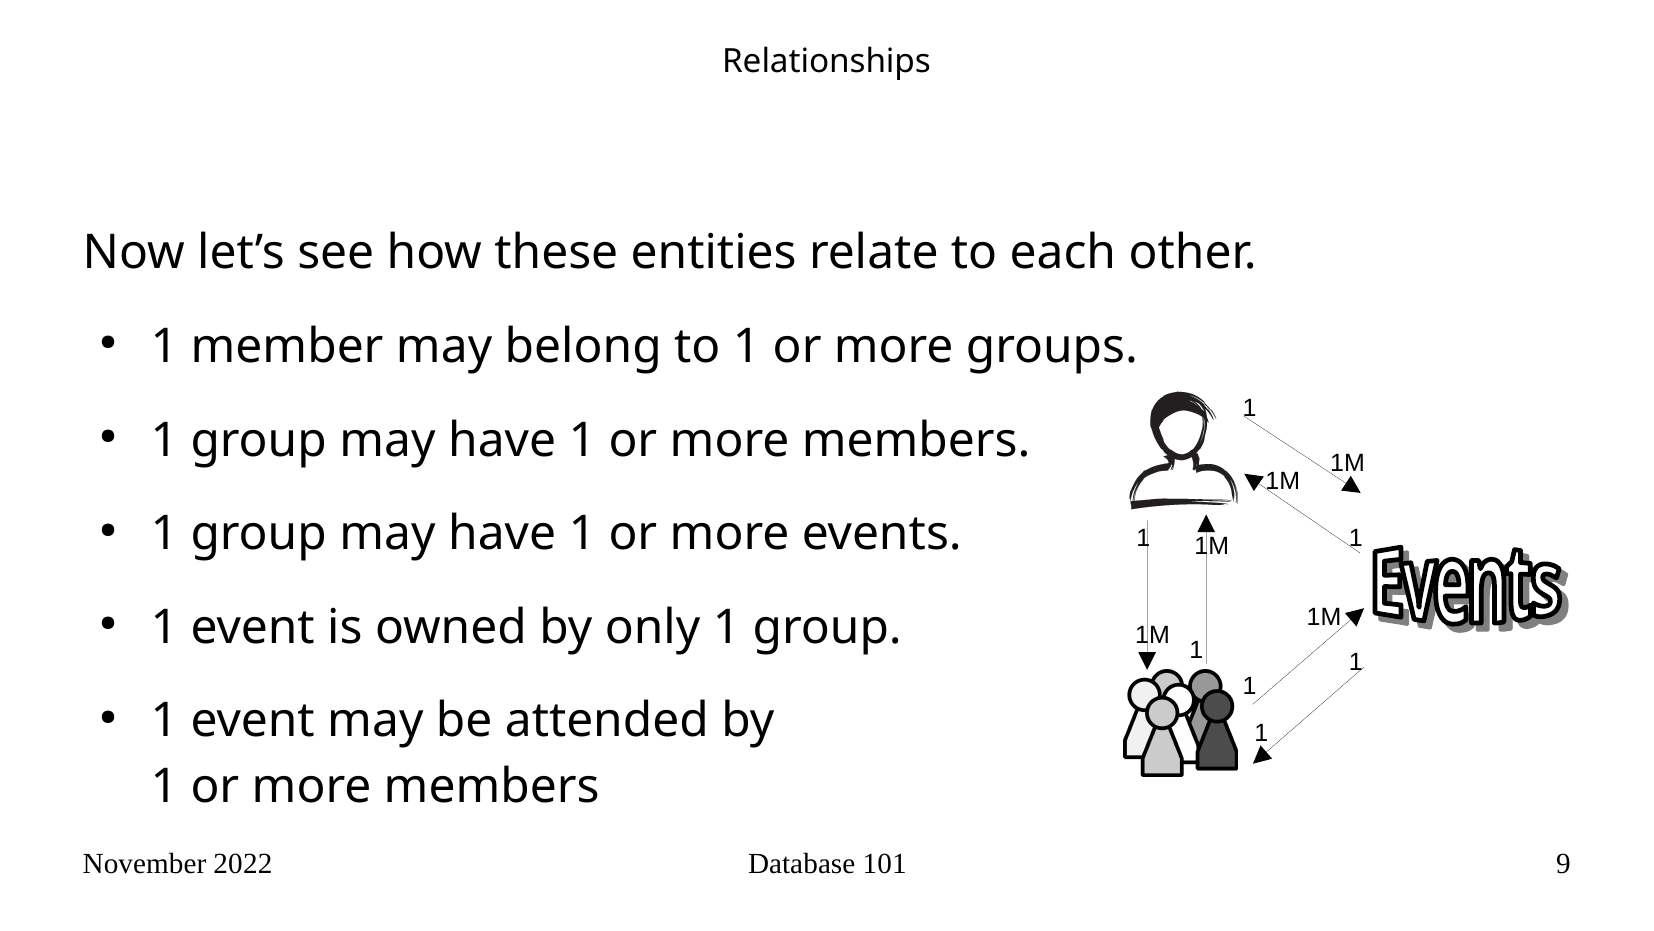

# Relationships
Now let’s see how these entities relate to each other.
1 member may belong to 1 or more groups.
1 group may have 1 or more members.
1 group may have 1 or more events.
1 event is owned by only 1 group.
1 event may be attended by
1 or more members
1
1M
1M
1
1
1M
Events
1M
1M
1
1
1
1
November 2022
Database 101
9